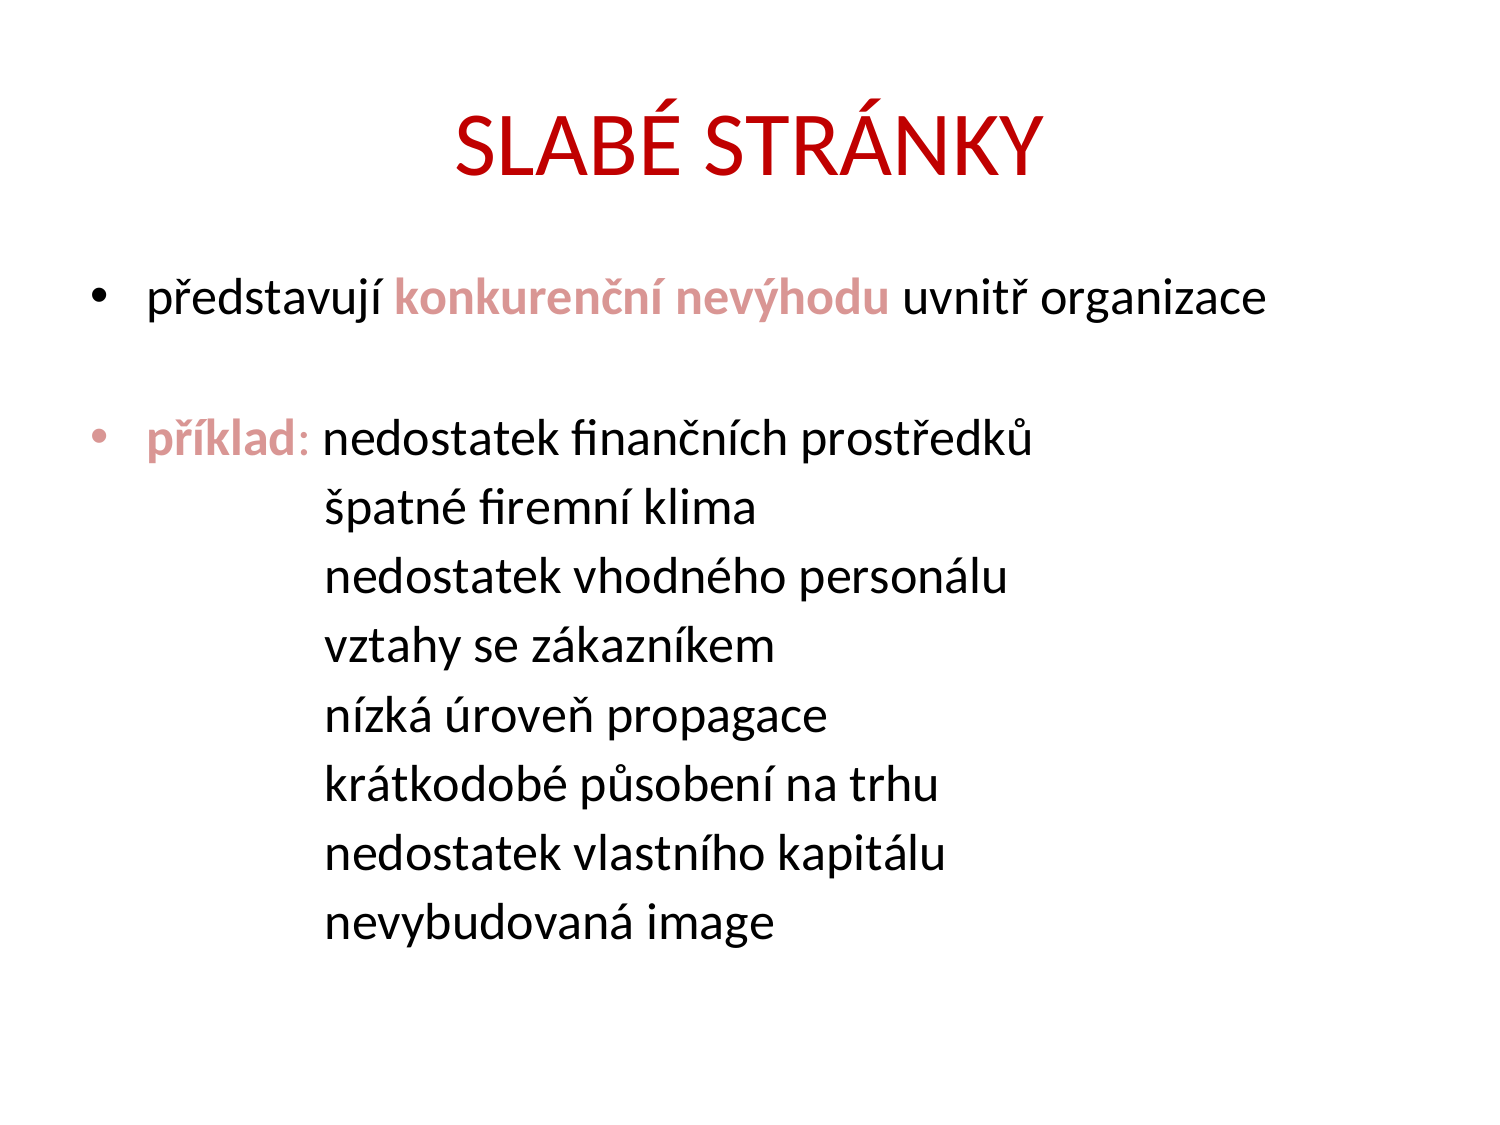

# SLABÉ STRÁNKY
představují konkurenční nevýhodu uvnitř organizace
příklad: nedostatek finančních prostředků
 špatné firemní klima
 nedostatek vhodného personálu
 vztahy se zákazníkem
 nízká úroveň propagace
 krátkodobé působení na trhu
 nedostatek vlastního kapitálu
 nevybudovaná image